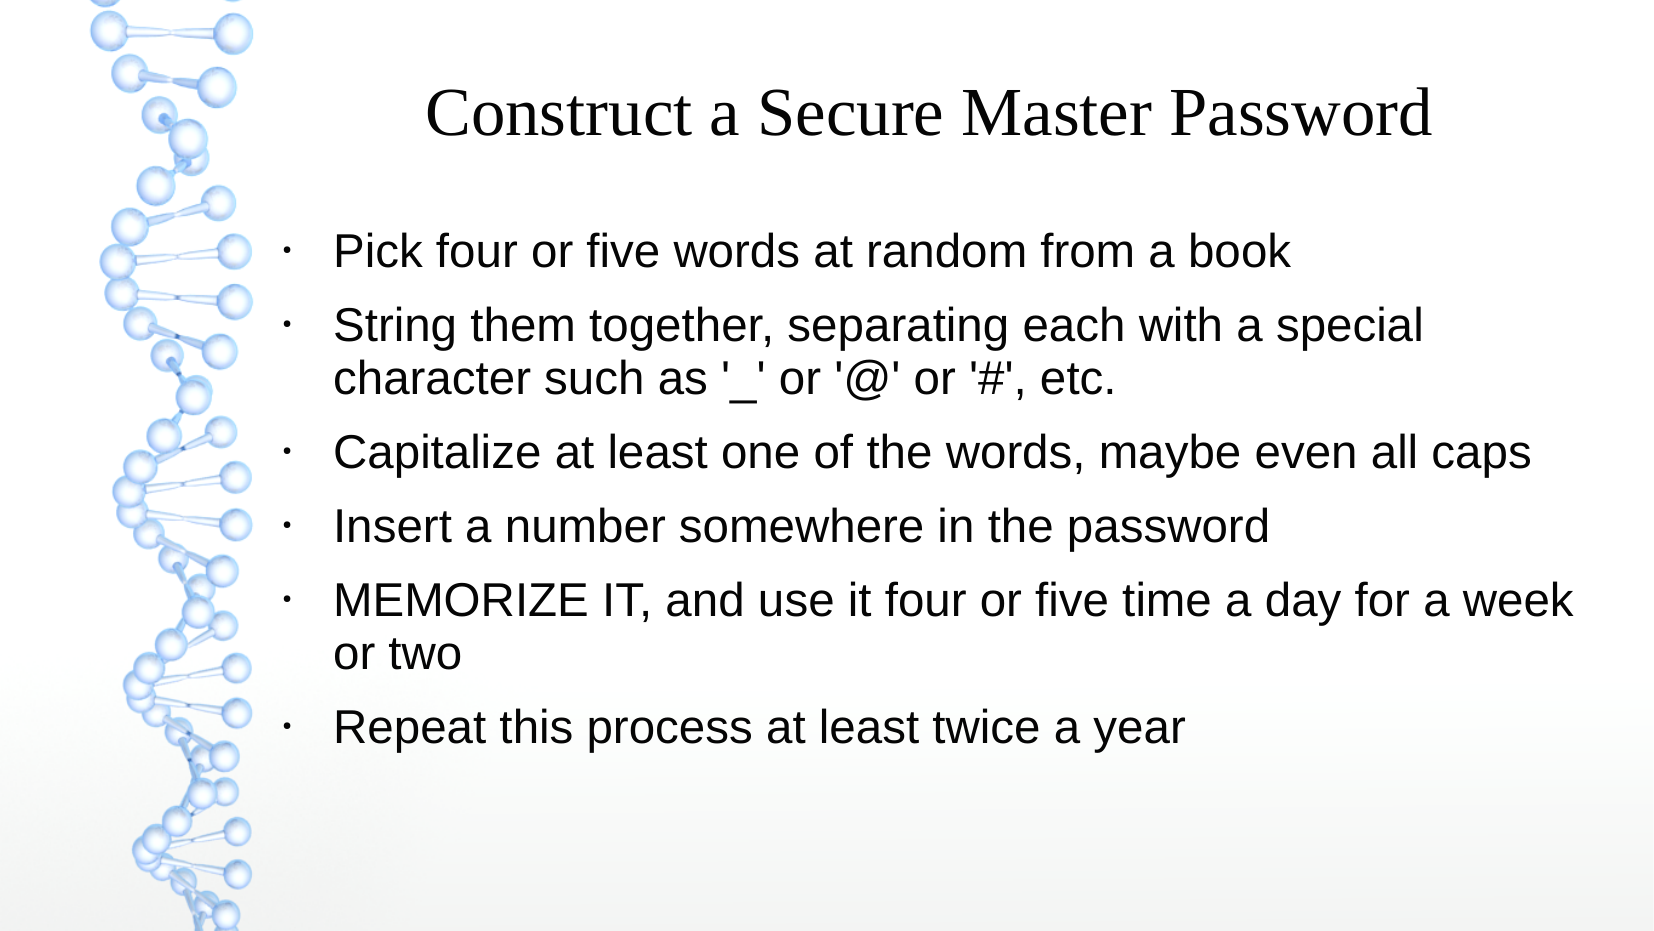

# Construct a Secure Master Password
Pick four or five words at random from a book
String them together, separating each with a special character such as '_' or '@' or '#', etc.
Capitalize at least one of the words, maybe even all caps
Insert a number somewhere in the password
MEMORIZE IT, and use it four or five time a day for a week or two
Repeat this process at least twice a year